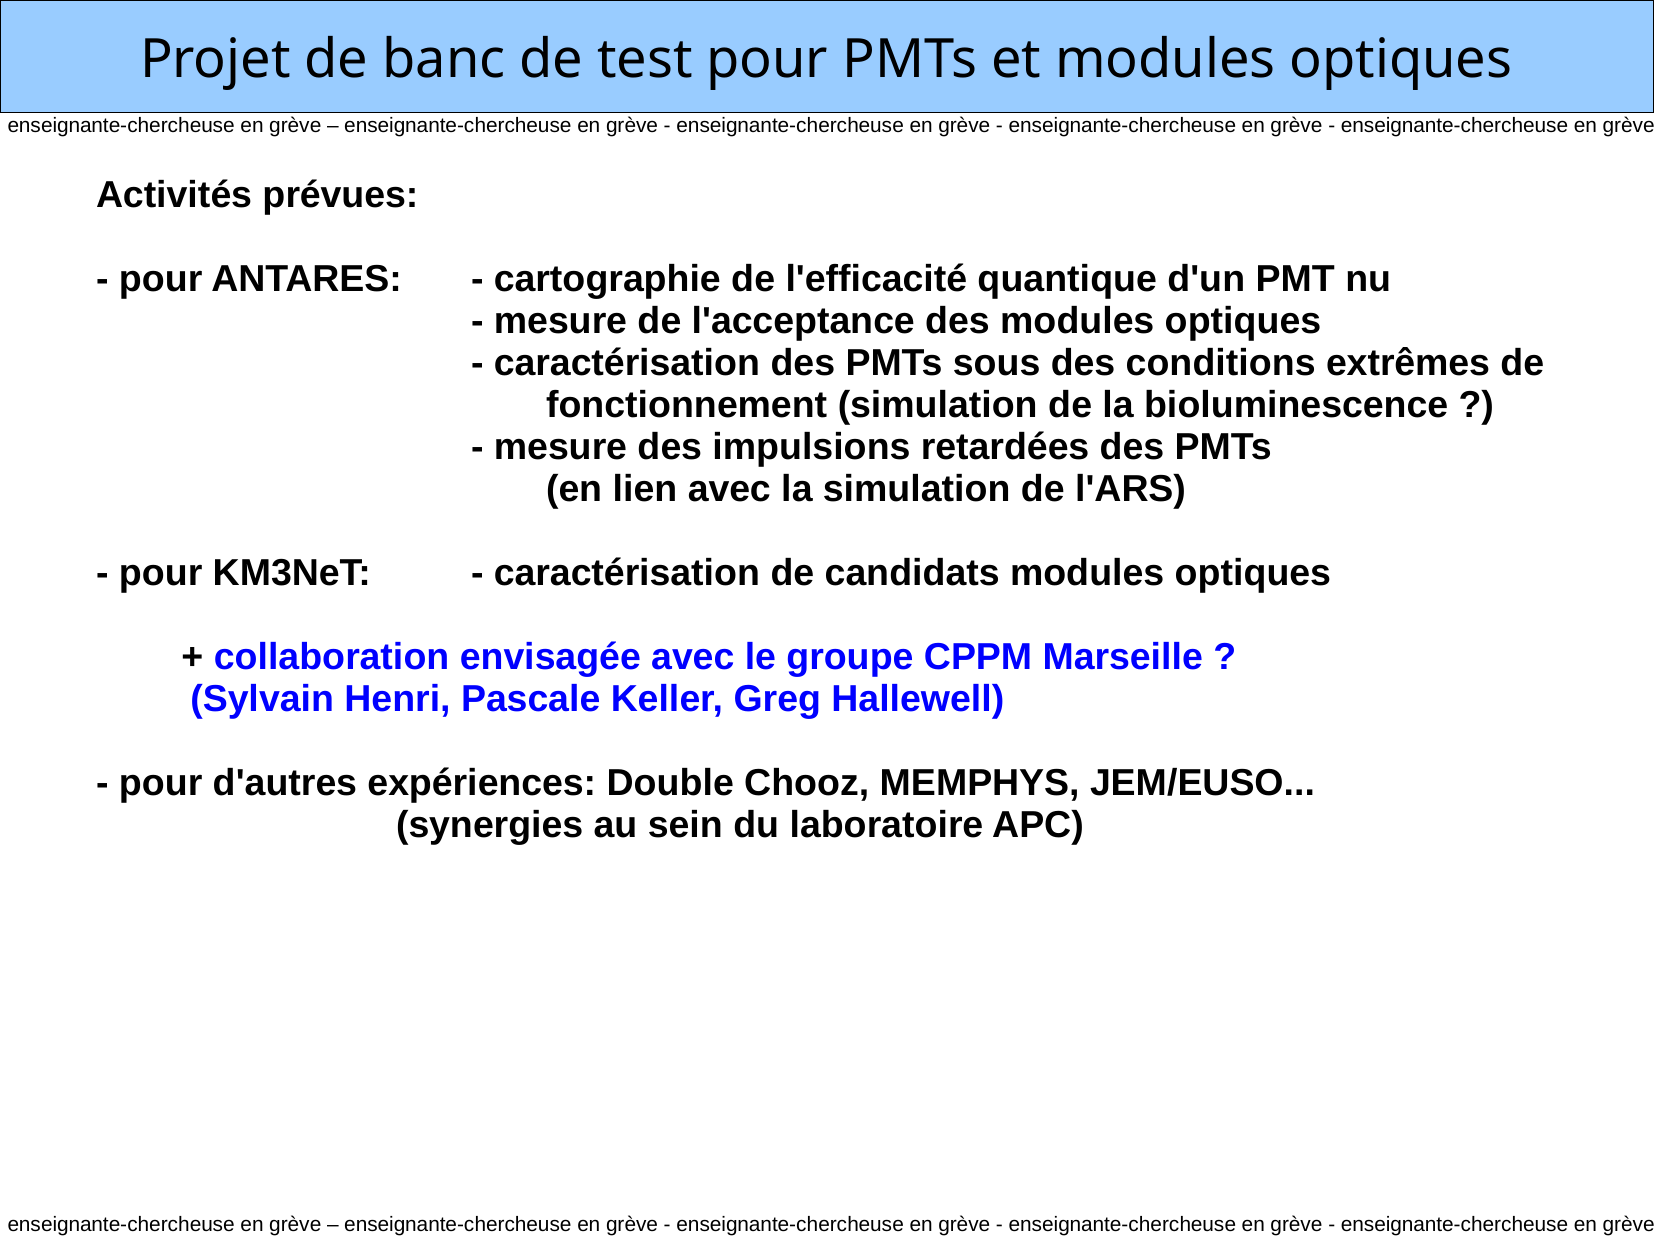

Projet de banc de test pour PMTs et modules optiques
enseignante-chercheuse en grève – enseignante-chercheuse en grève - enseignante-chercheuse en grève - enseignante-chercheuse en grève - enseignante-chercheuse en grève -
Activités prévues:
- pour ANTARES: 	- cartographie de l'efficacité quantique d'un PMT nu
				 	- mesure de l'acceptance des modules optiques
					- caractérisation des PMTs sous des conditions extrêmes de
						fonctionnement (simulation de la bioluminescence ?)
					- mesure des impulsions retardées des PMTs
						(en lien avec la simulation de l'ARS)
- pour KM3NeT:		- caractérisation de candidats modules optiques
	 + collaboration envisagée avec le groupe CPPM Marseille ?
 (Sylvain Henri, Pascale Keller, Greg Hallewell)
- pour d'autres expériences: Double Chooz, MEMPHYS, JEM/EUSO...
				(synergies au sein du laboratoire APC)
enseignante-chercheuse en grève – enseignante-chercheuse en grève - enseignante-chercheuse en grève - enseignante-chercheuse en grève - enseignante-chercheuse en grève -